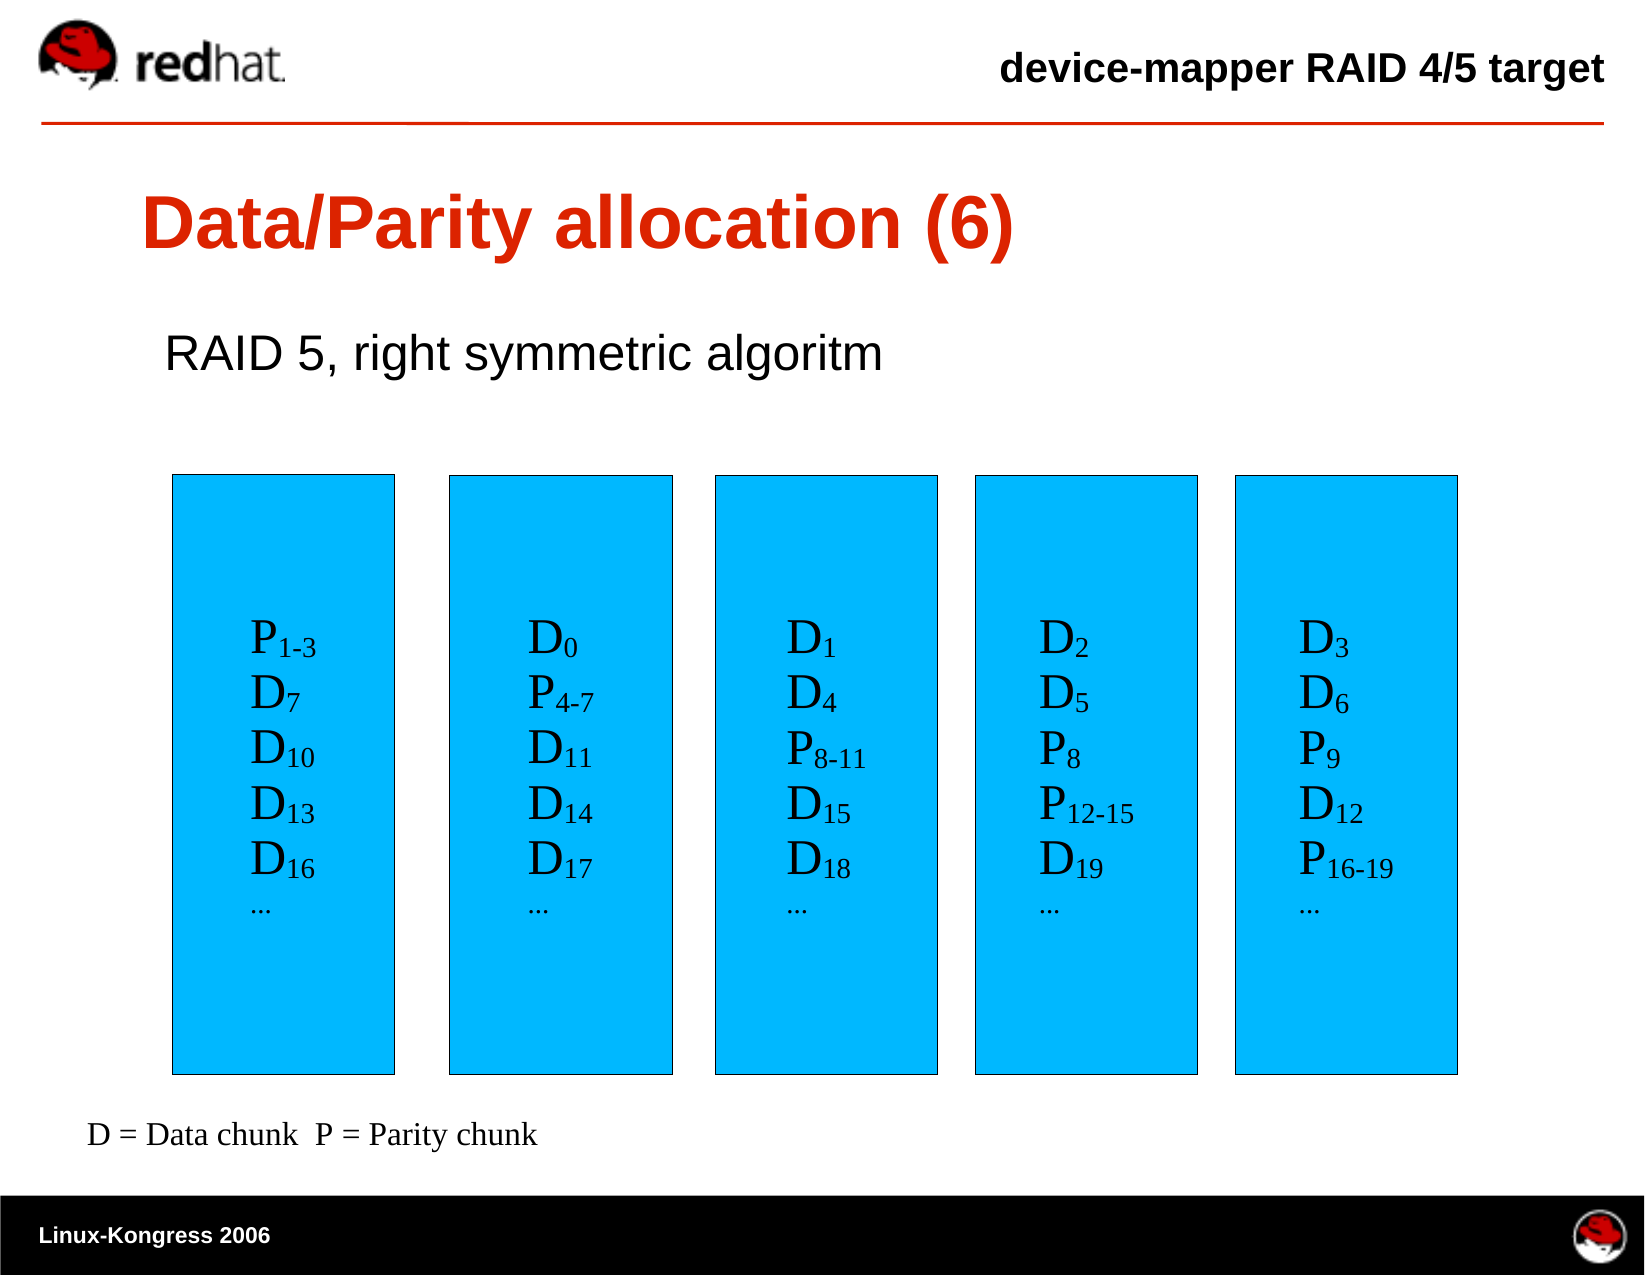

device-mapper RAID 4/5 target
Data/Parity allocation (6)
 RAID 5, right symmetric algoritm
P1-3
D7
D10
D13
D16
...
D0
P4-7
D11
D14
D17
...
D1
D4
P8-11
D15
D18
...
D2
D5
P8
P12-15
D19
...
D3
D6
P9
D12
P16-19
...
D = Data chunk P = Parity chunk
Linux-Kongress 2006